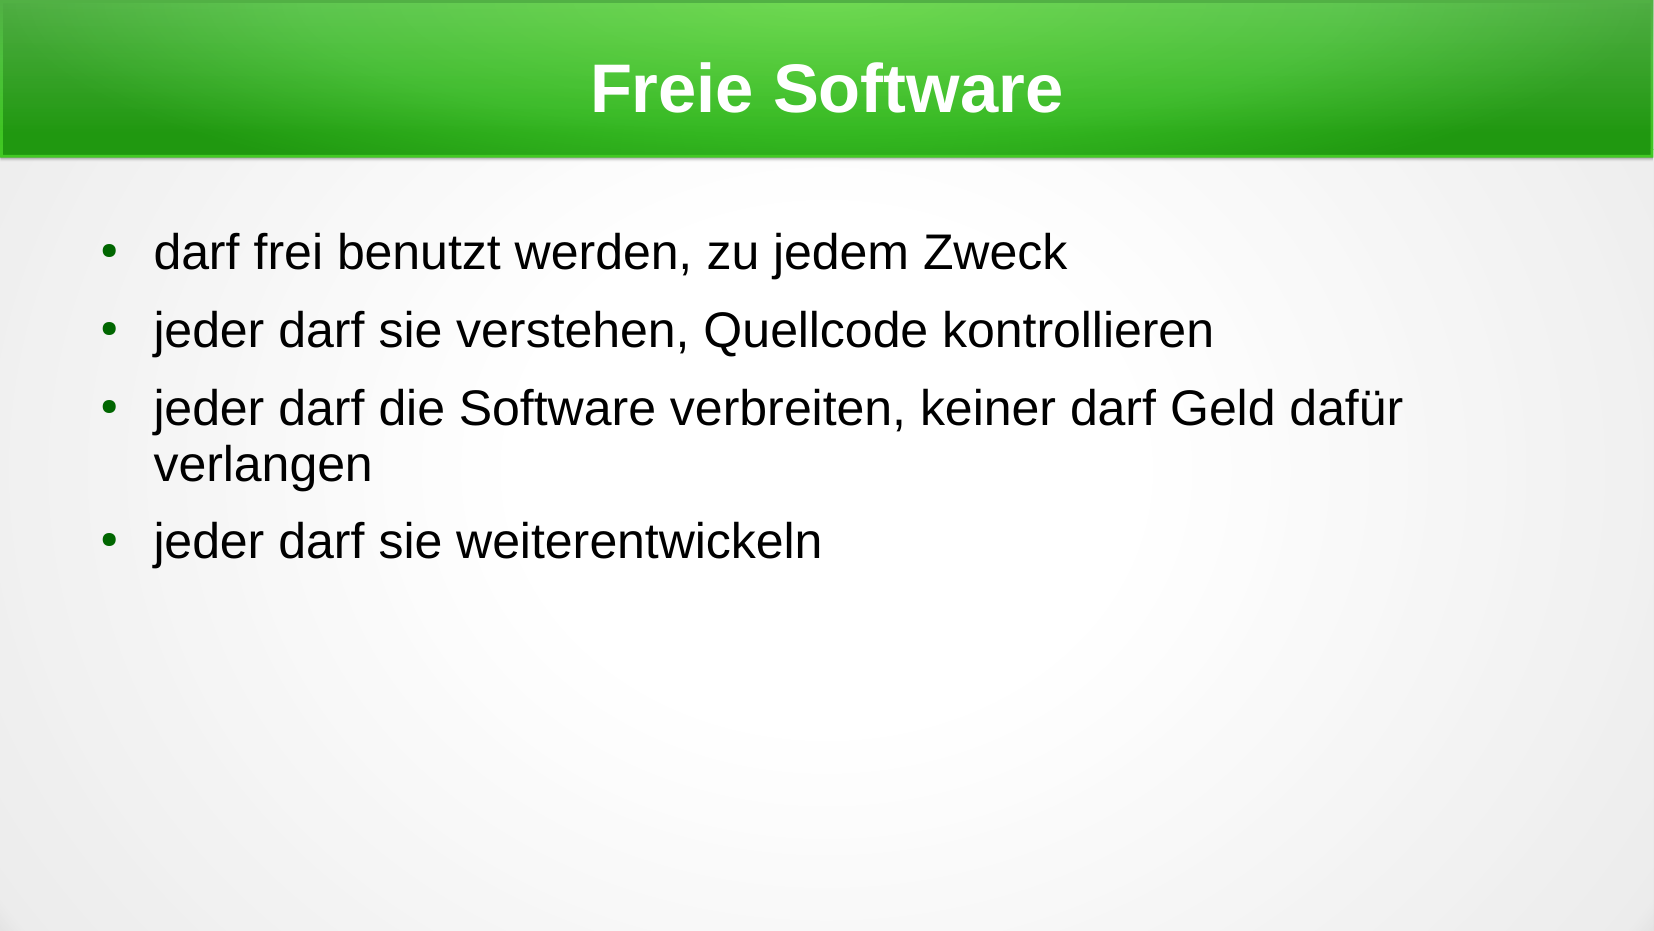

# Freie Software
darf frei benutzt werden, zu jedem Zweck
jeder darf sie verstehen, Quellcode kontrollieren
jeder darf die Software verbreiten, keiner darf Geld dafür verlangen
jeder darf sie weiterentwickeln